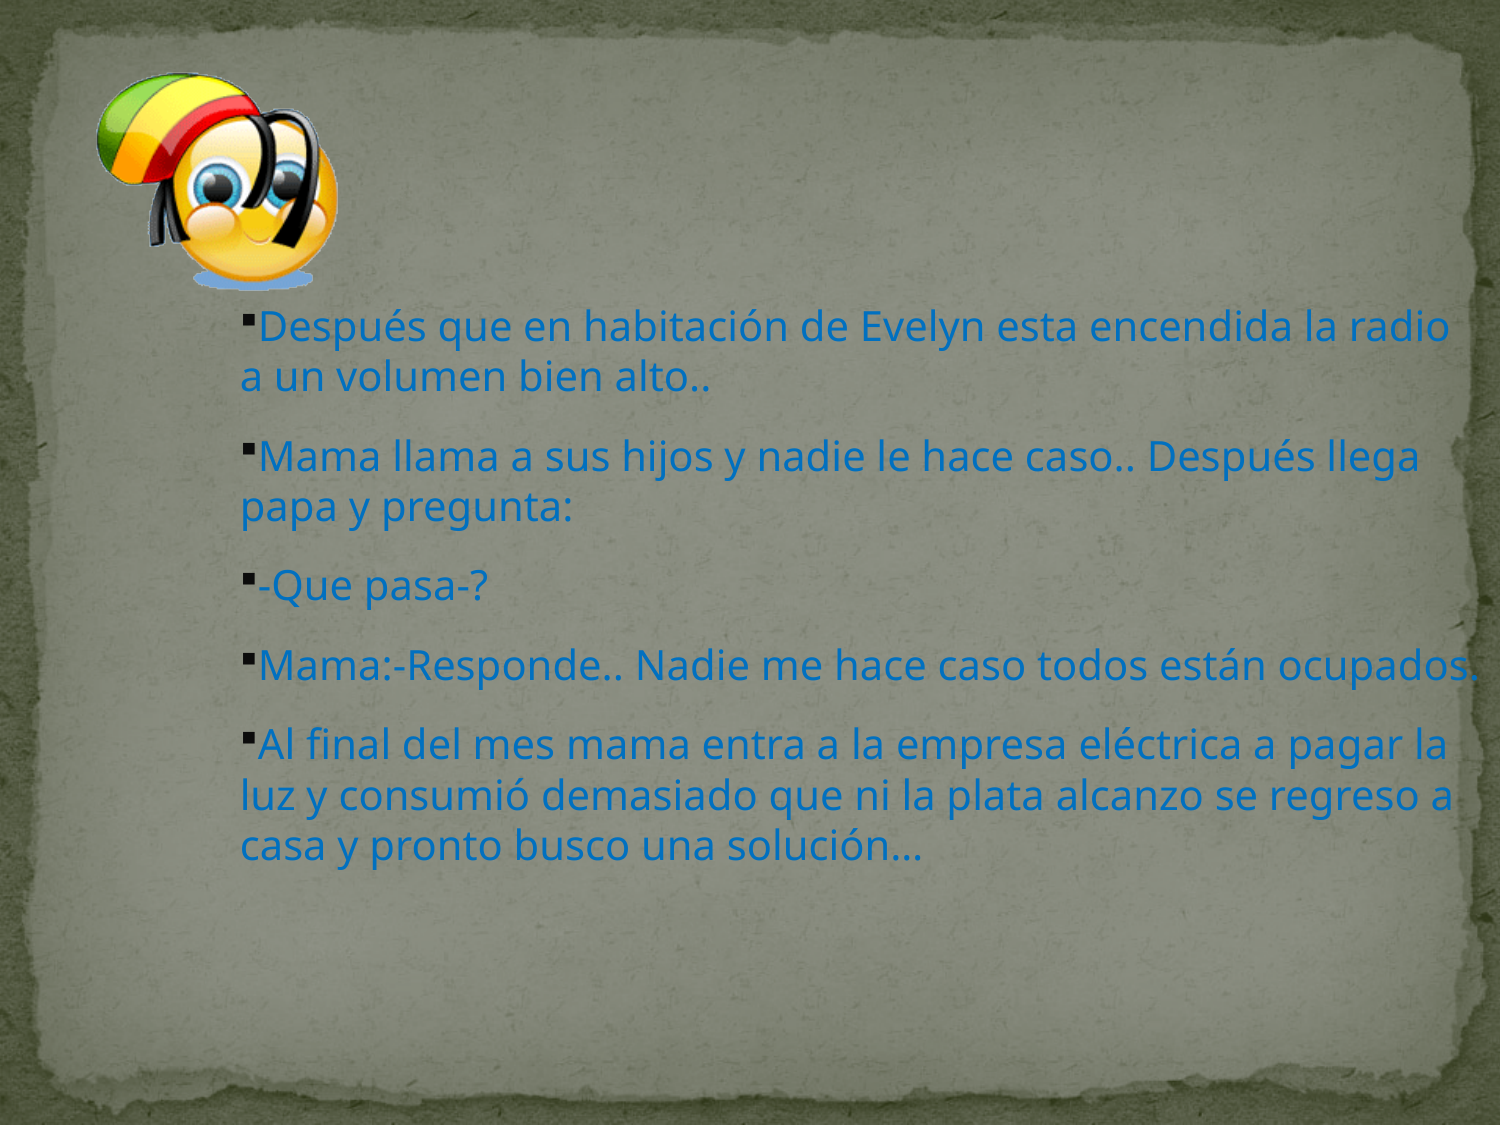

# Después que en habitación de Evelyn esta encendida la radio a un volumen bien alto..
Mama llama a sus hijos y nadie le hace caso.. Después llega papa y pregunta:
-Que pasa-?
Mama:-Responde.. Nadie me hace caso todos están ocupados.
Al final del mes mama entra a la empresa eléctrica a pagar la luz y consumió demasiado que ni la plata alcanzo se regreso a casa y pronto busco una solución…